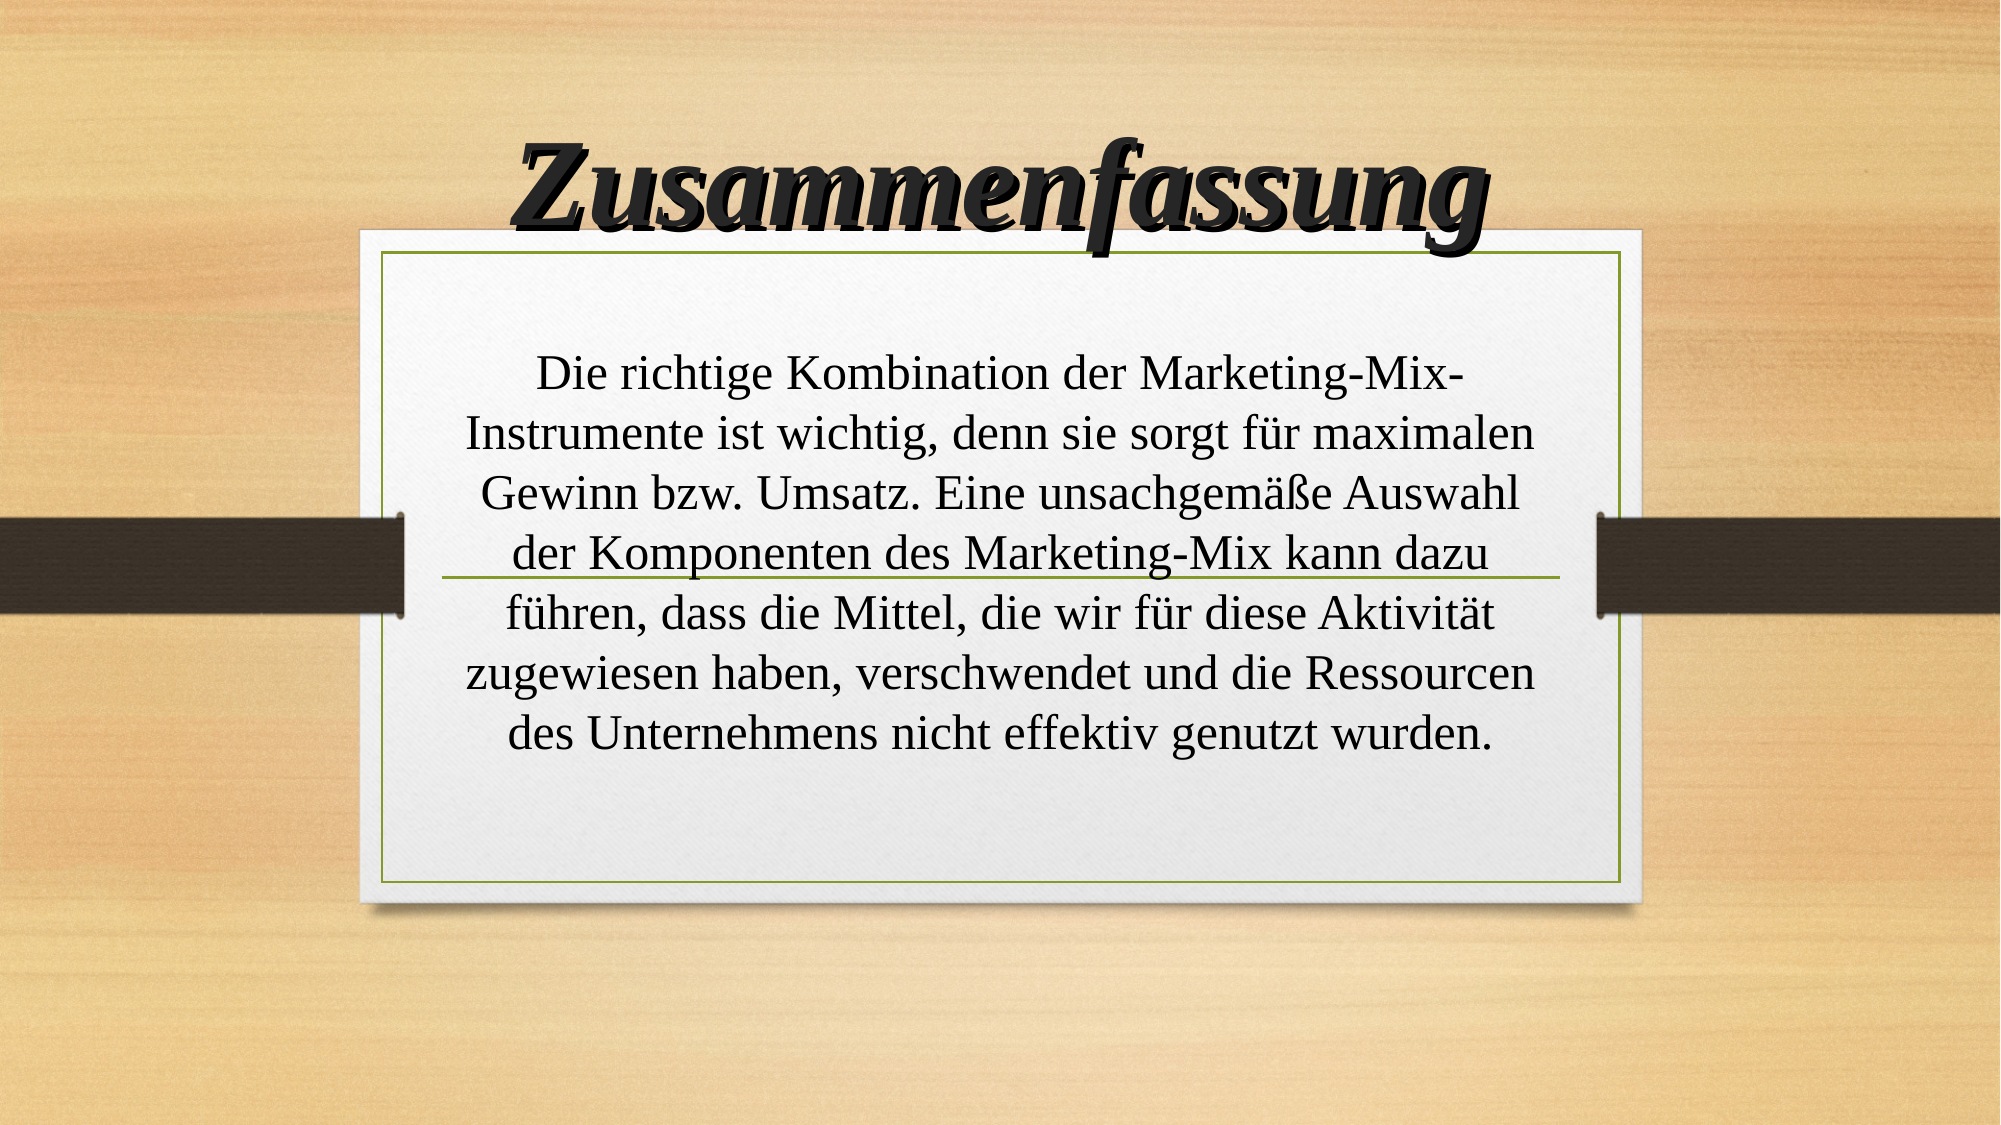

# Zusammenfassung
Die richtige Kombination der Marketing-Mix-Instrumente ist wichtig, denn sie sorgt für maximalen Gewinn bzw. Umsatz. Eine unsachgemäße Auswahl der Komponenten des Marketing-Mix kann dazu führen, dass die Mittel, die wir für diese Aktivität zugewiesen haben, verschwendet und die Ressourcen des Unternehmens nicht effektiv genutzt wurden.